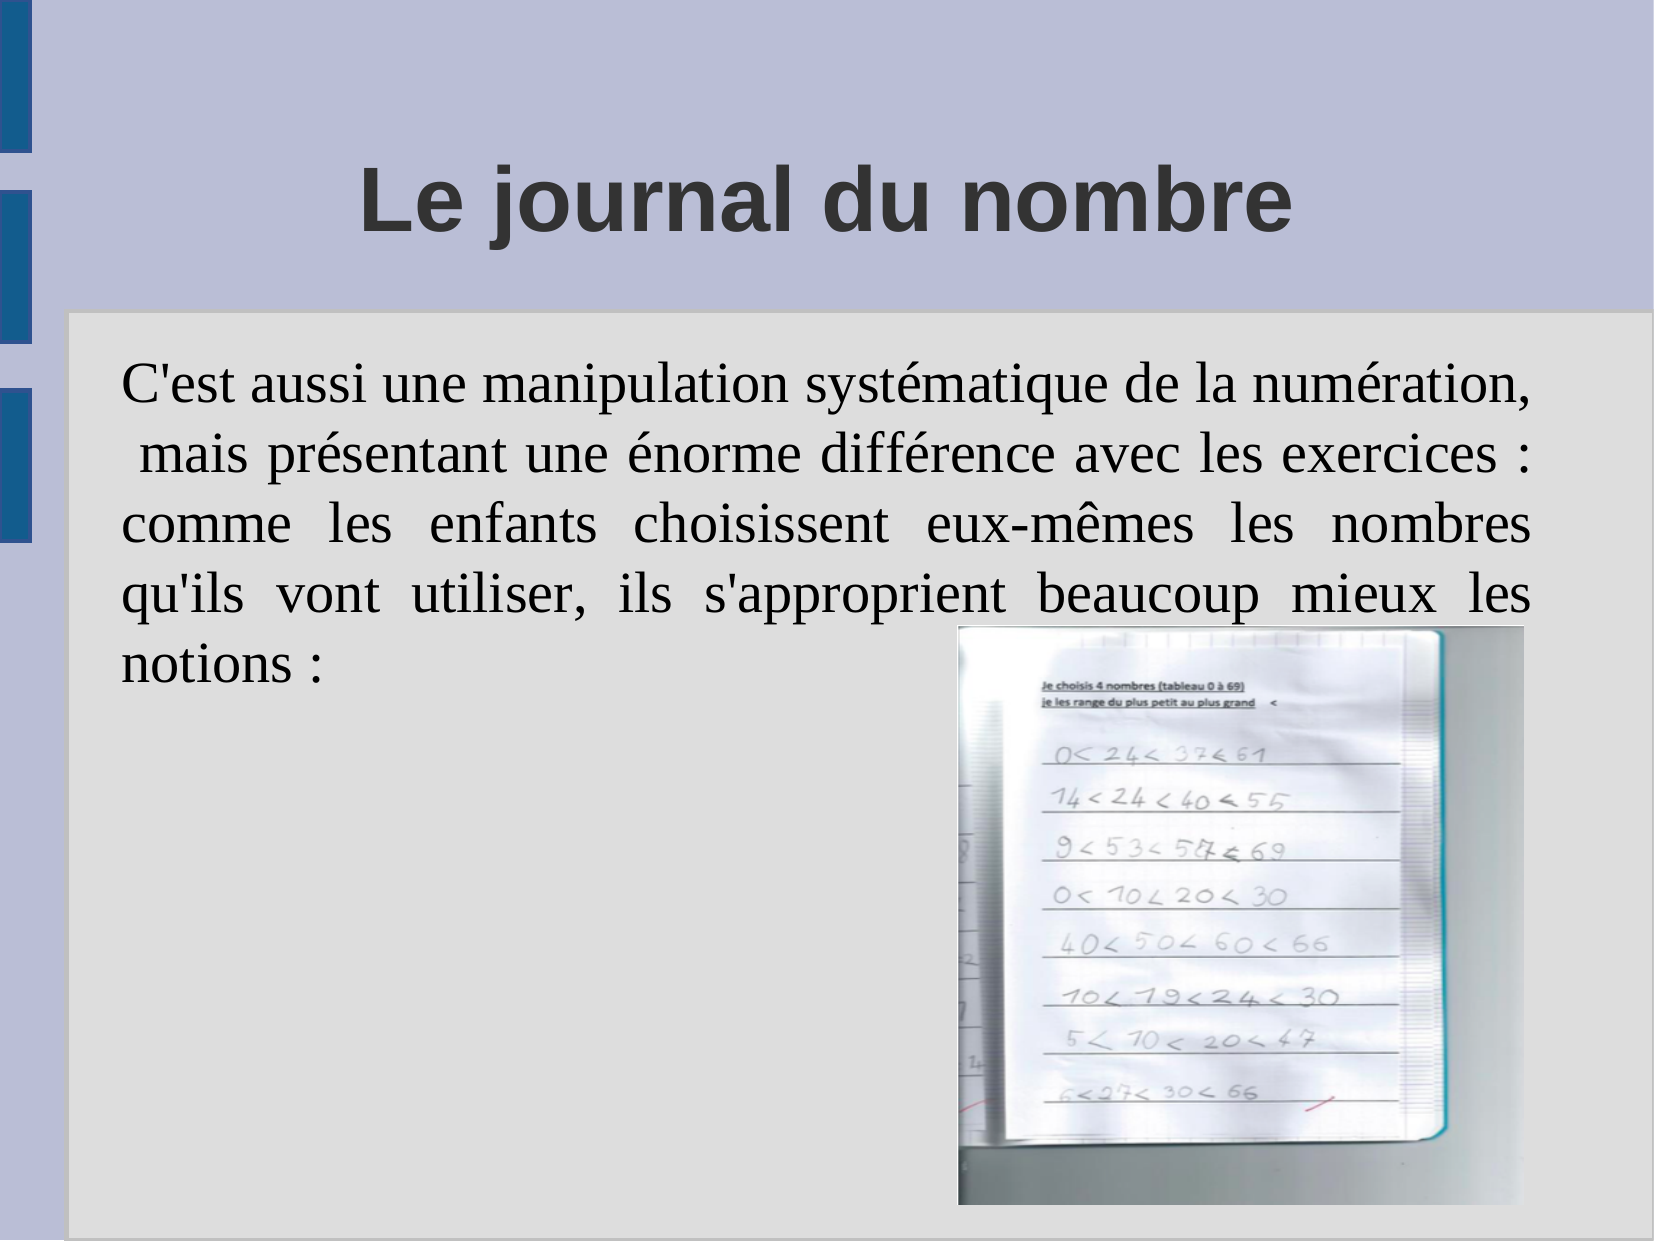

# Le journal du nombre
C'est aussi une manipulation systématique de la numération, mais présentant une énorme différence avec les exercices : comme les enfants choisissent eux-mêmes les nombres qu'ils vont utiliser, ils s'approprient beaucoup mieux les notions :